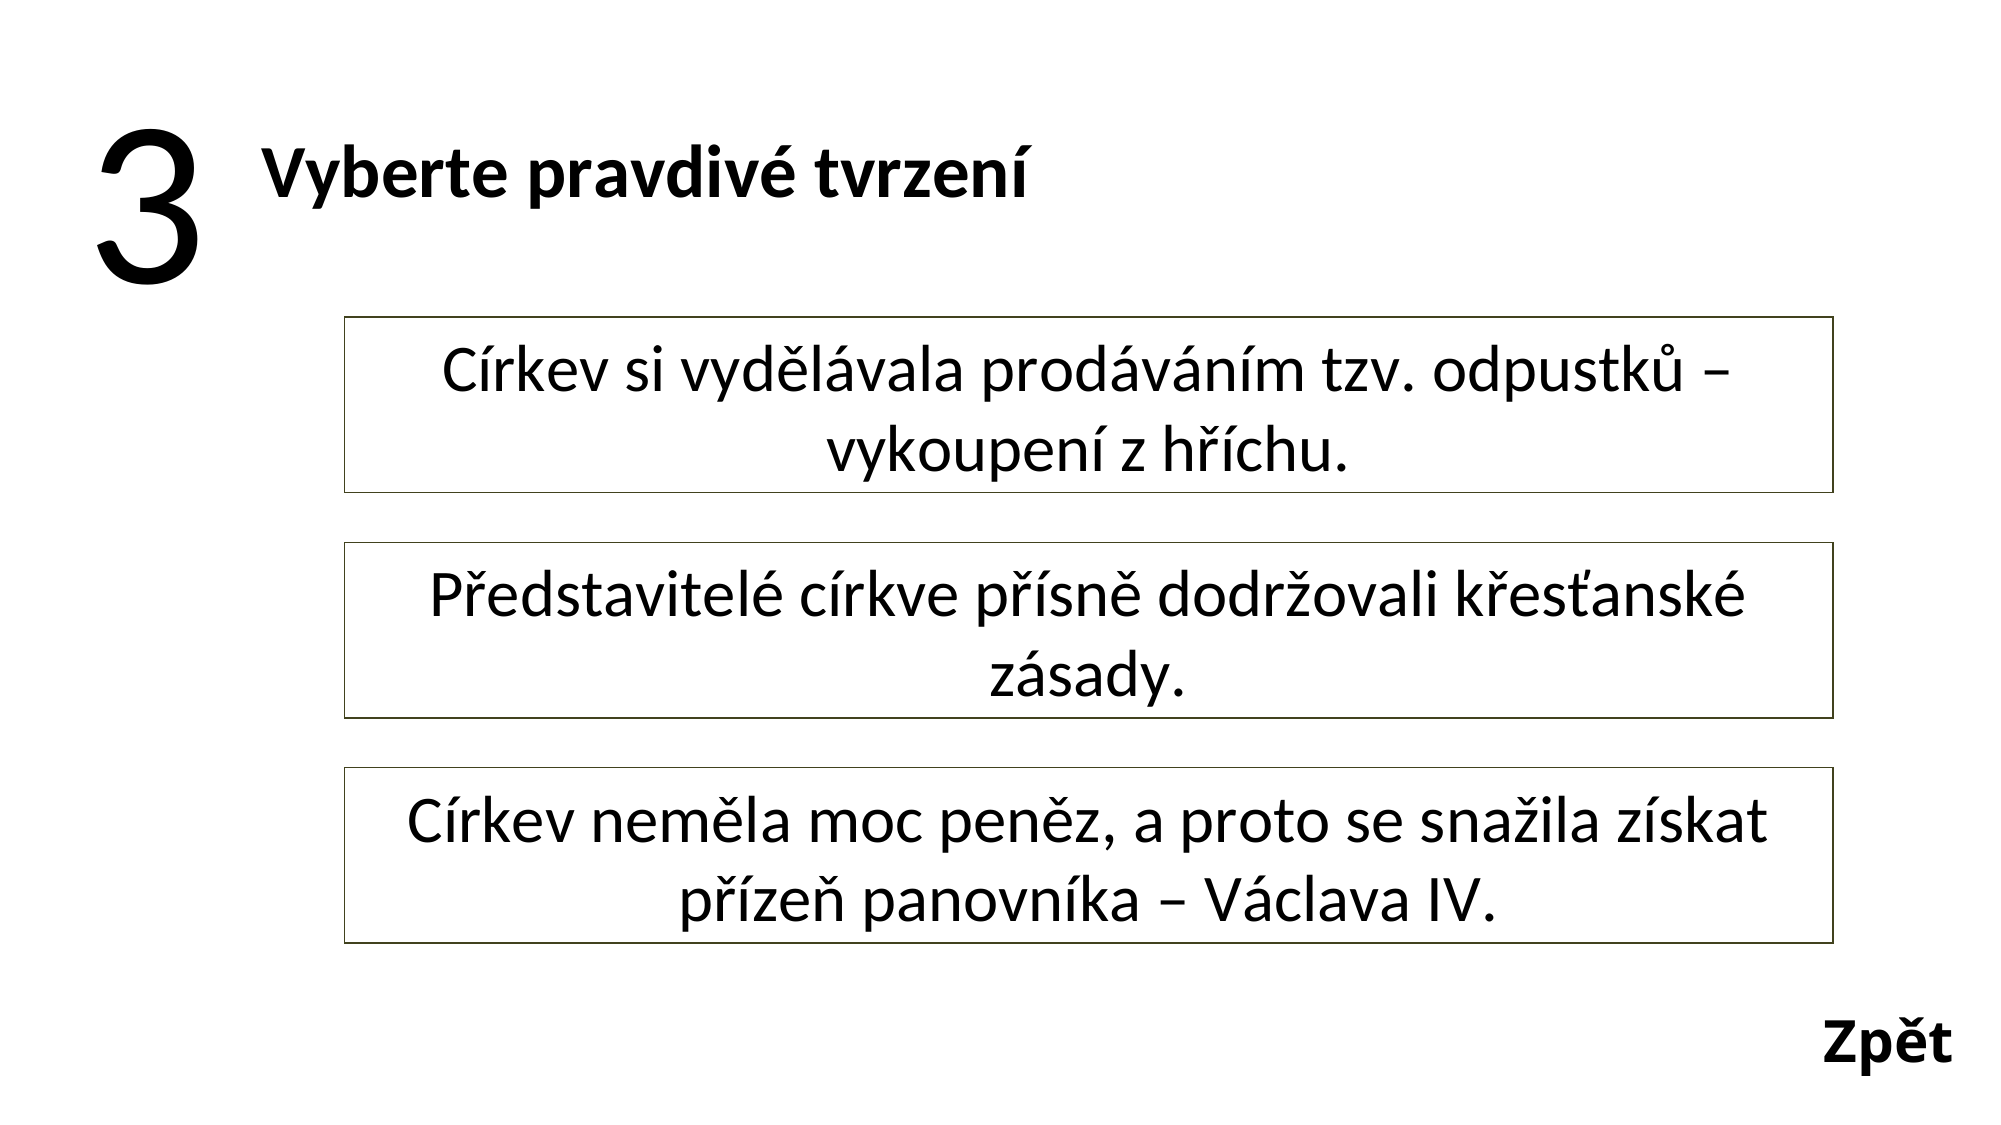

3
Vyberte pravdivé tvrzení
Církev si vydělávala prodáváním tzv. odpustků – vykoupení z hříchu.
Představitelé církve přísně dodržovali křesťanské zásady.
Církev neměla moc peněz, a proto se snažila získat přízeň panovníka – Václava IV.
Zpět